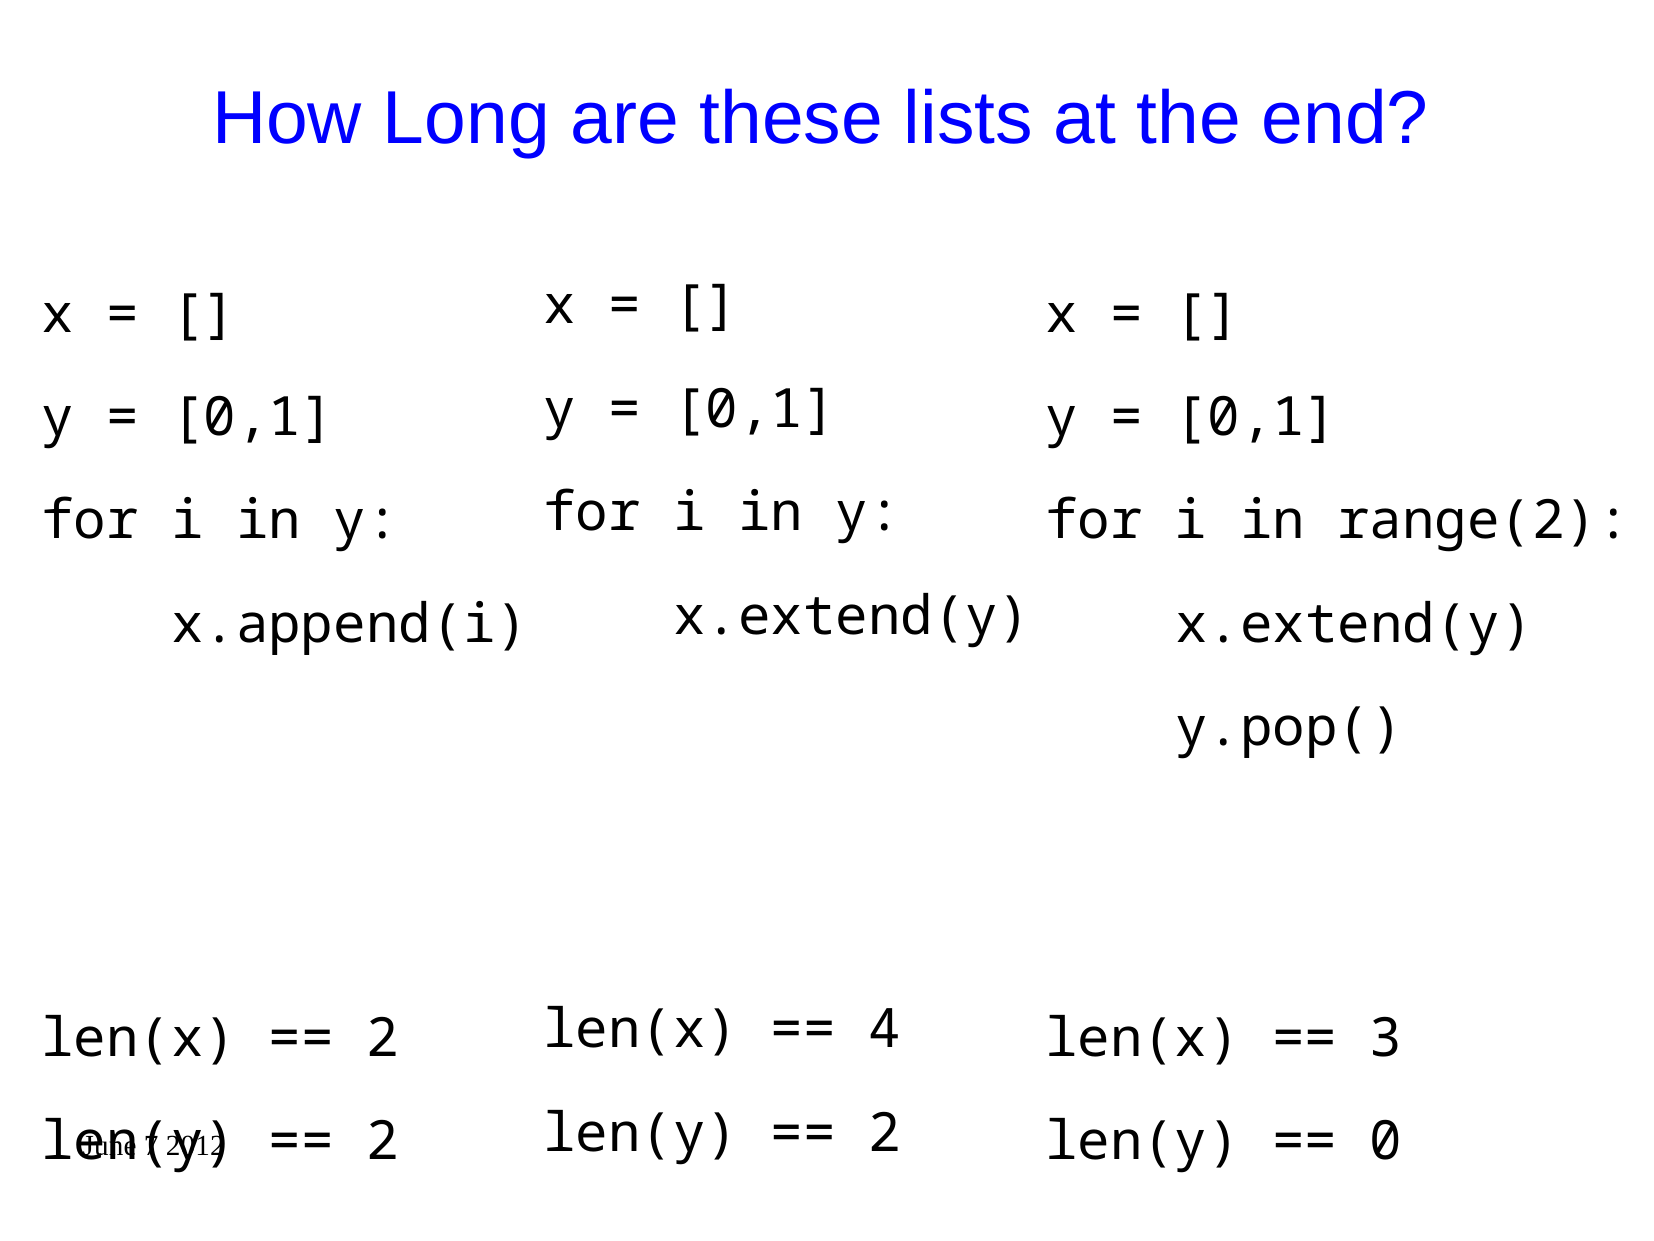

# How Long are these lists at the end?
x = []
y = [0,1]
for i in y:
 x.extend(y)
len(x) == 4
len(y) == 2
x = []
y = [0,1]
for i in y:
 x.append(i)
len(x) == 2
len(y) == 2
x = []
y = [0,1]
for i in range(2):
 x.extend(y)
 y.pop()
len(x) == 3
len(y) == 0
June 7 2012